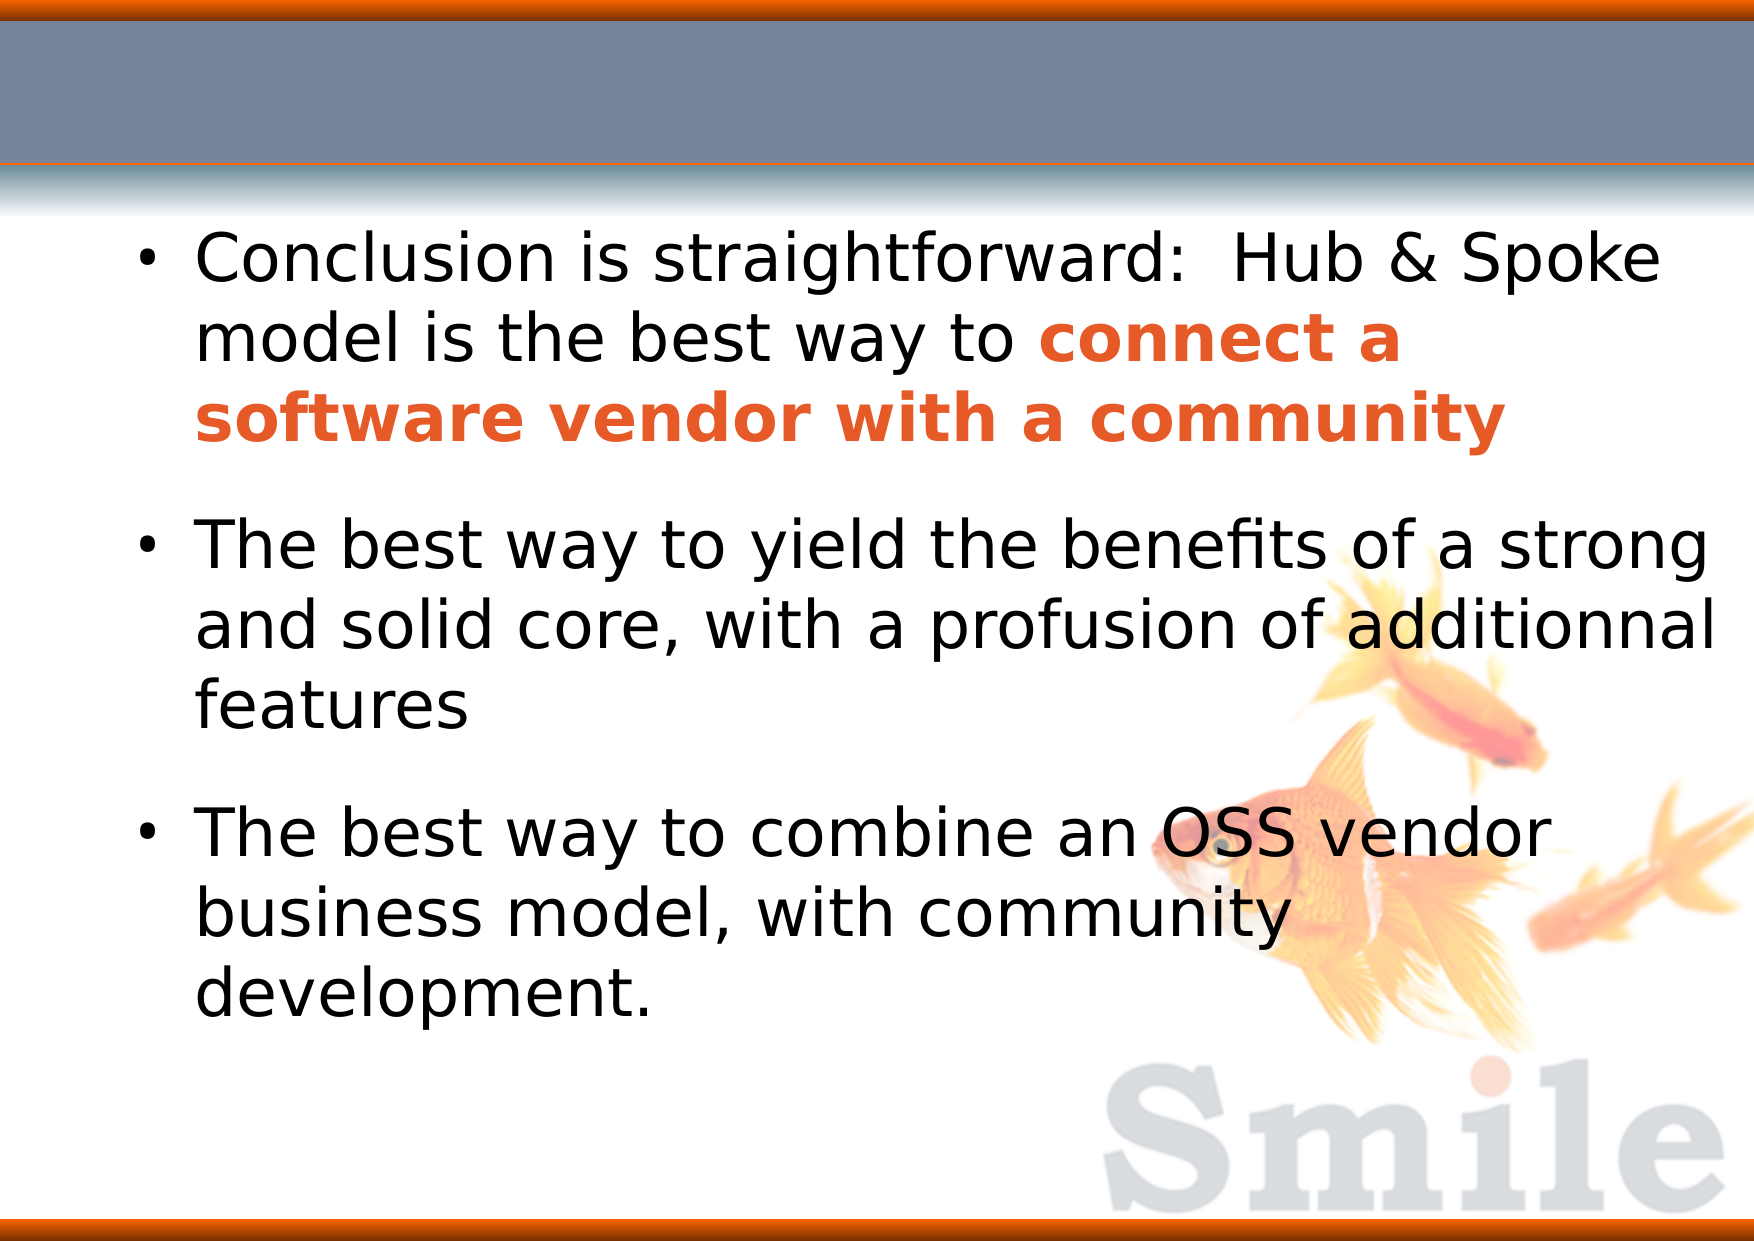

#
Conclusion is straightforward: Hub & Spoke model is the best way to connect a software vendor with a community
The best way to yield the benefits of a strong and solid core, with a profusion of additionnal features
The best way to combine an OSS vendor business model, with community development.